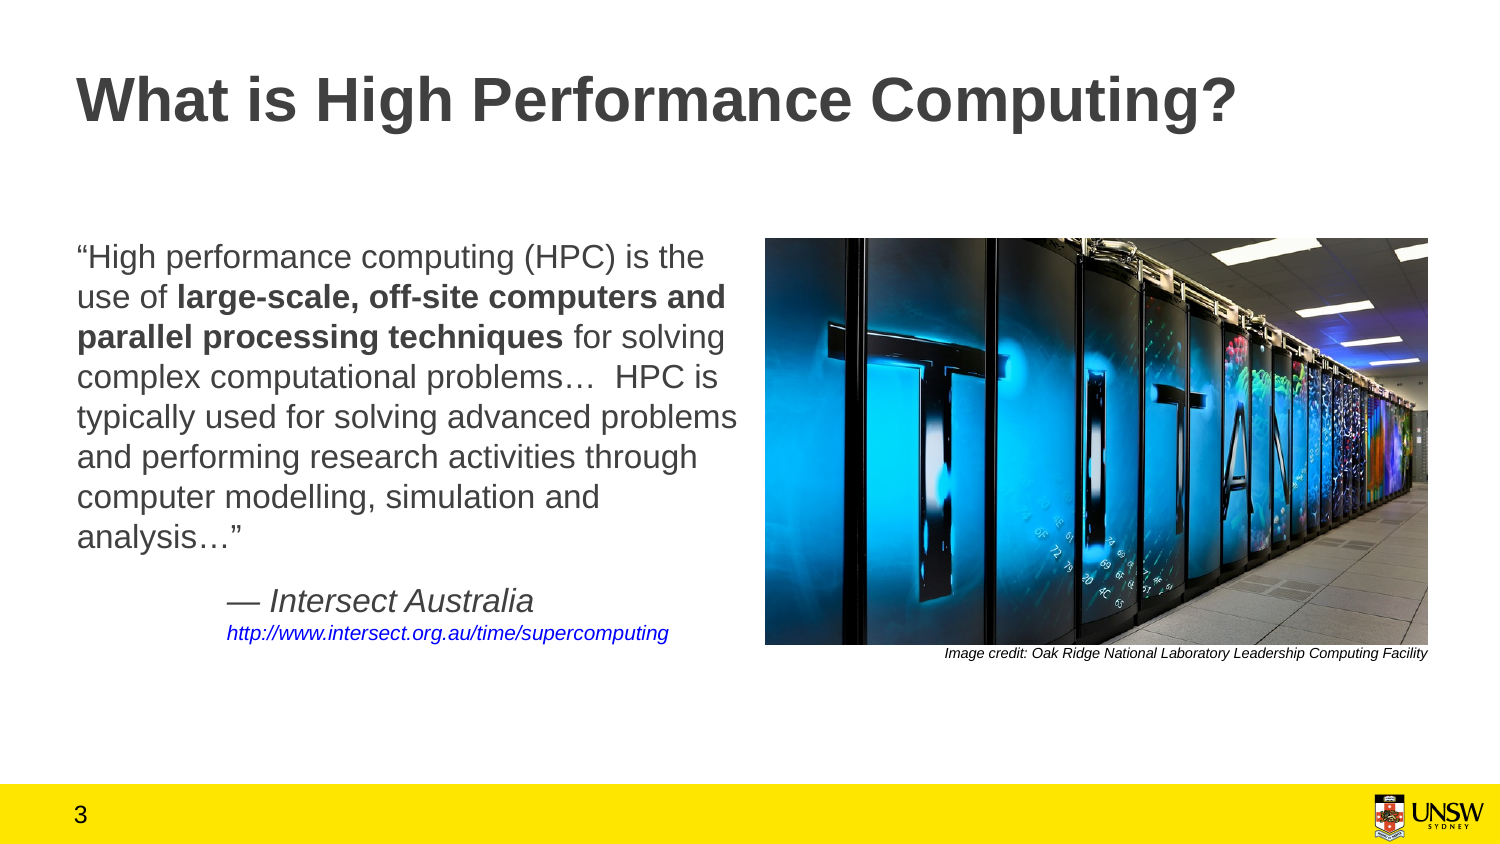

What is High Performance Computing?
# “High performance computing (HPC) is the use of large-scale, off-site computers and parallel processing techniques for solving complex computational problems… HPC is typically used for solving advanced problems and performing research activities through computer modelling, simulation and analysis…”
		— Intersect Australia
		http://www.intersect.org.au/time/supercomputing
Image credit: Oak Ridge National Laboratory Leadership Computing Facility